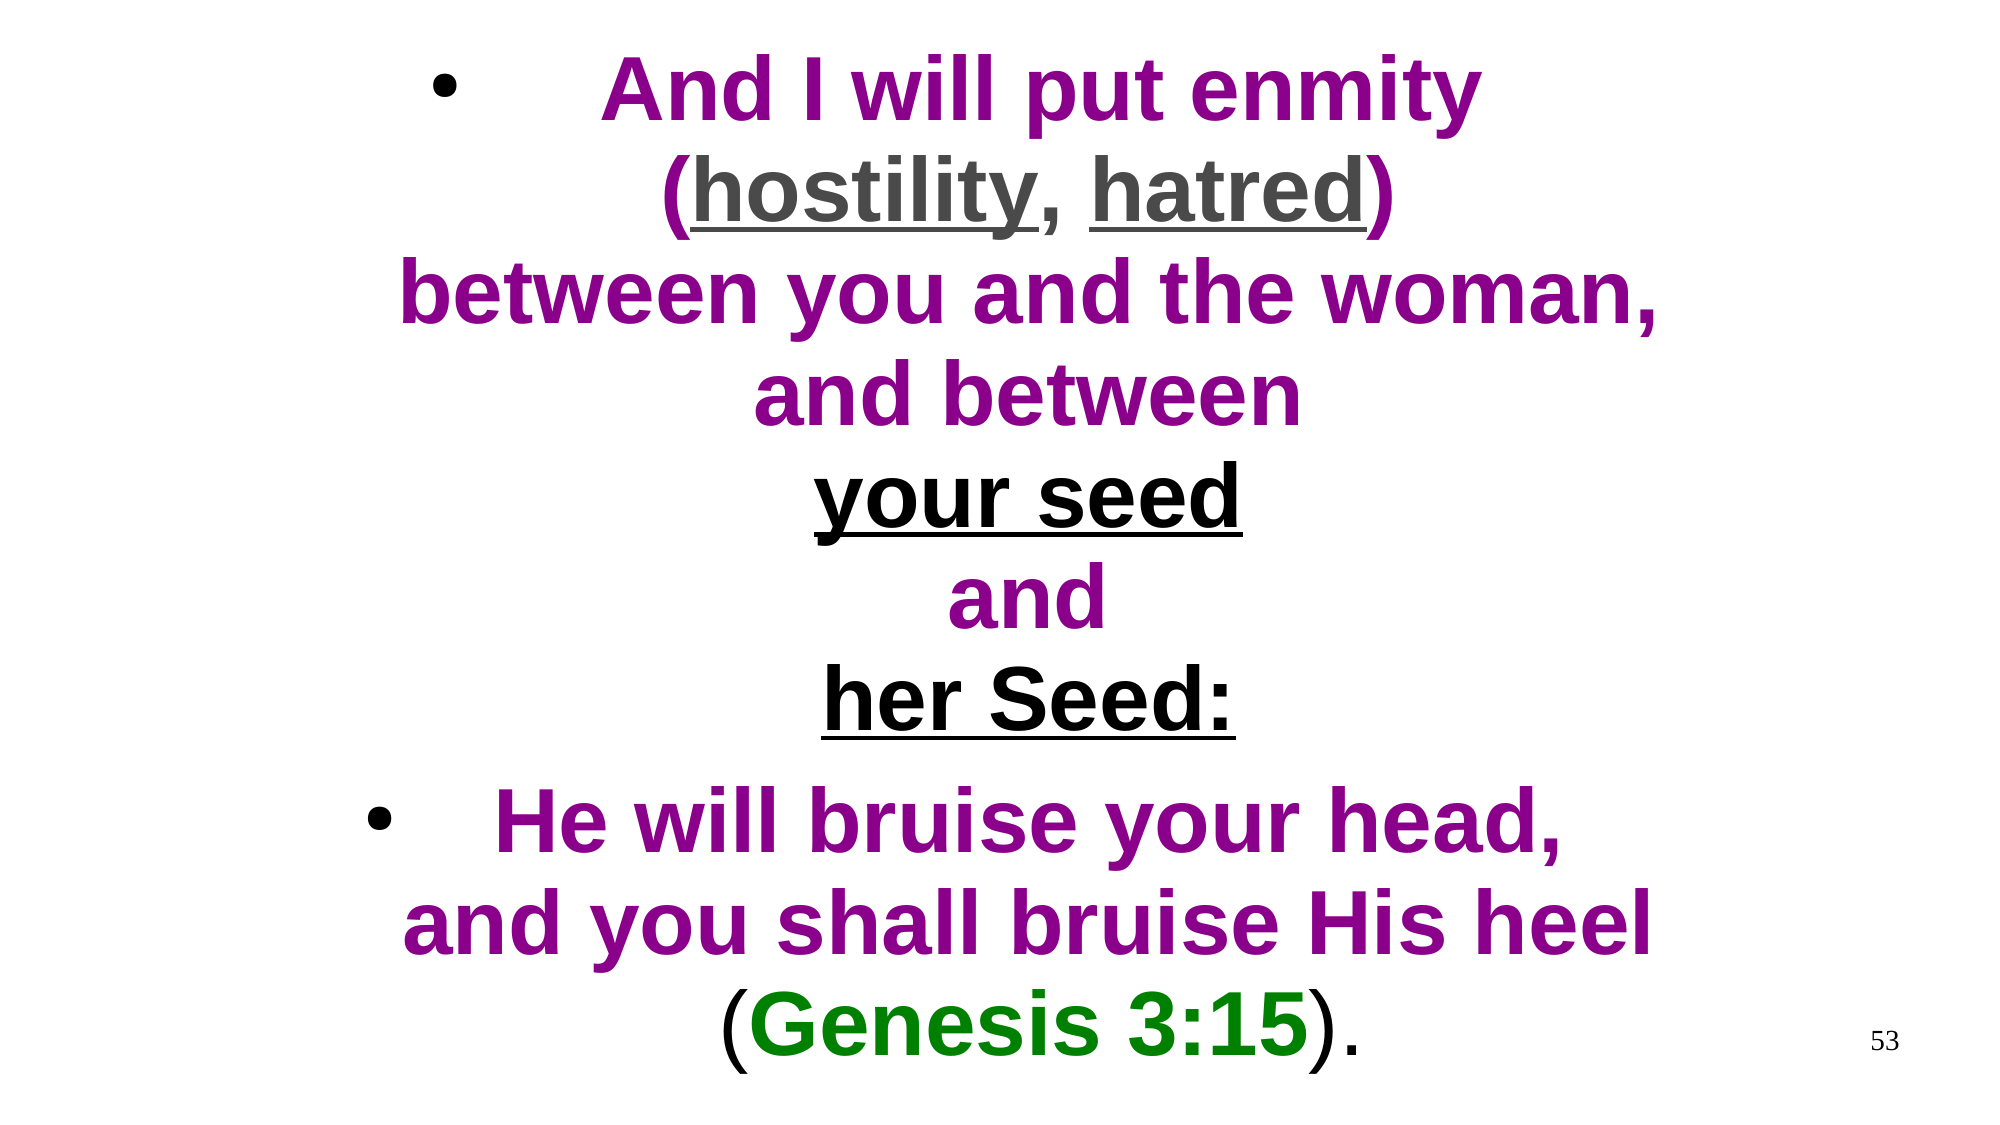

# And I will put enmity (hostility, hatred) between you and the woman, and between your seed and her Seed:
He will bruise your head,
and you shall bruise His heel
(Genesis 3:15).
53